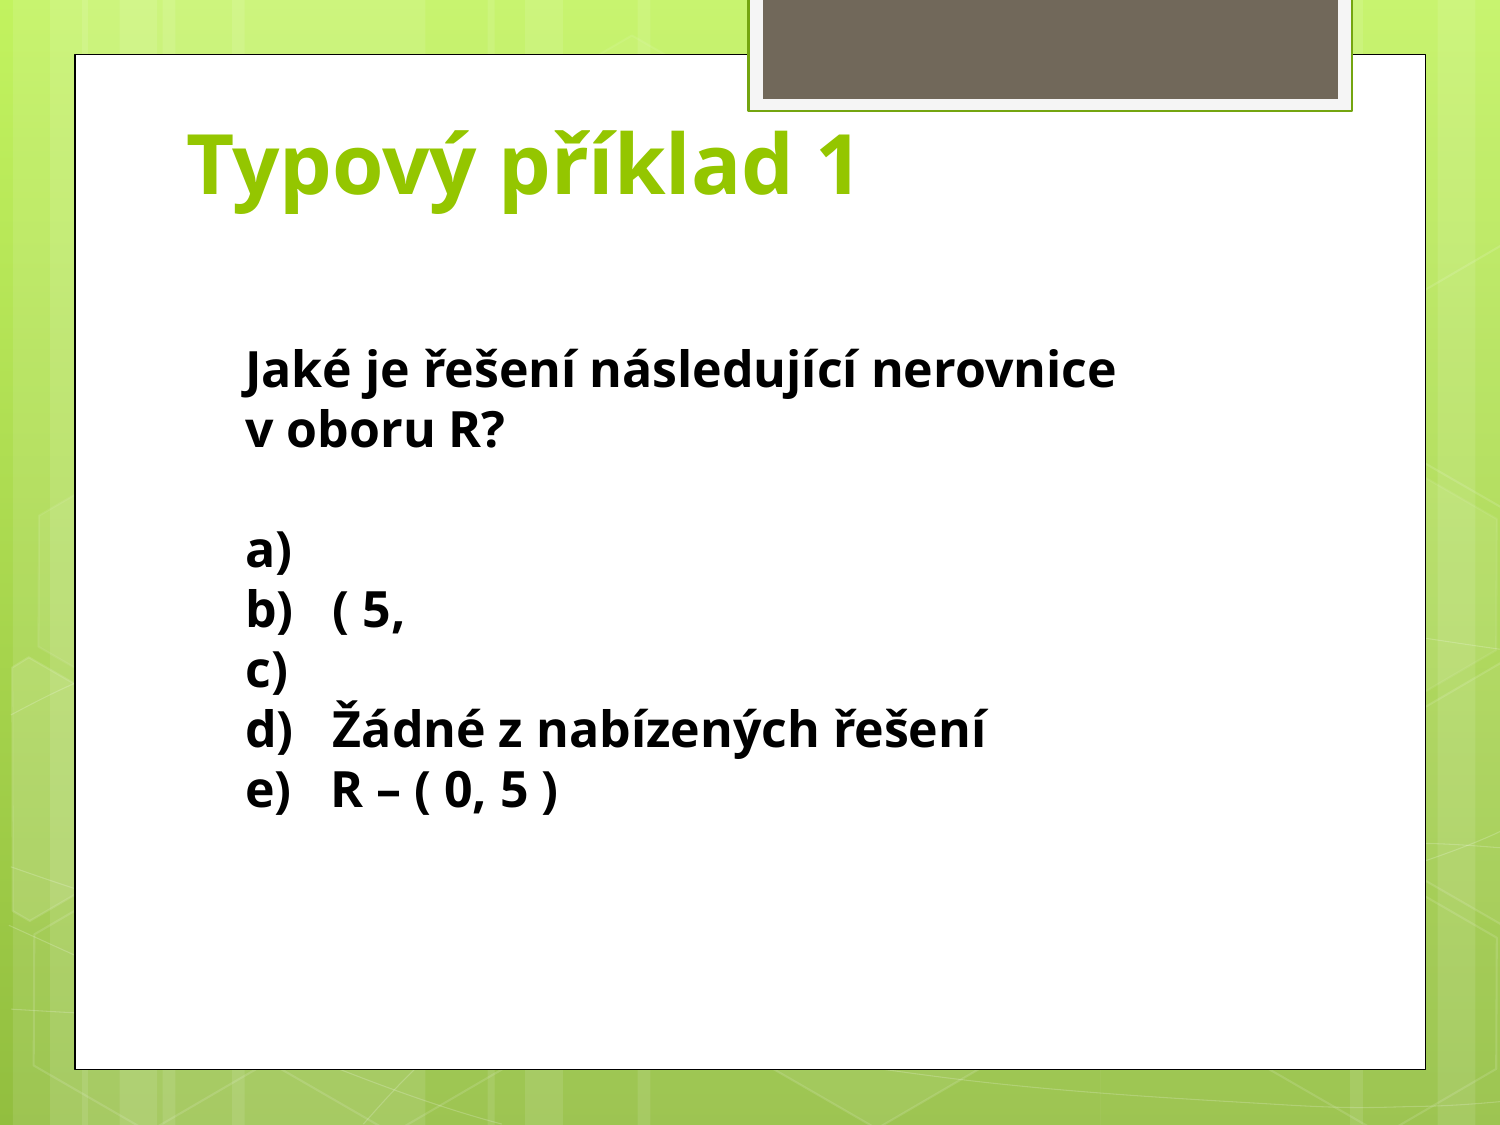

# Typový příklad 1
Jaké je řešení následující nerovnice v oboru R?
a)
b) ( 5,
c)
d) Žádné z nabízených řešení
e) R – ( 0, 5 )